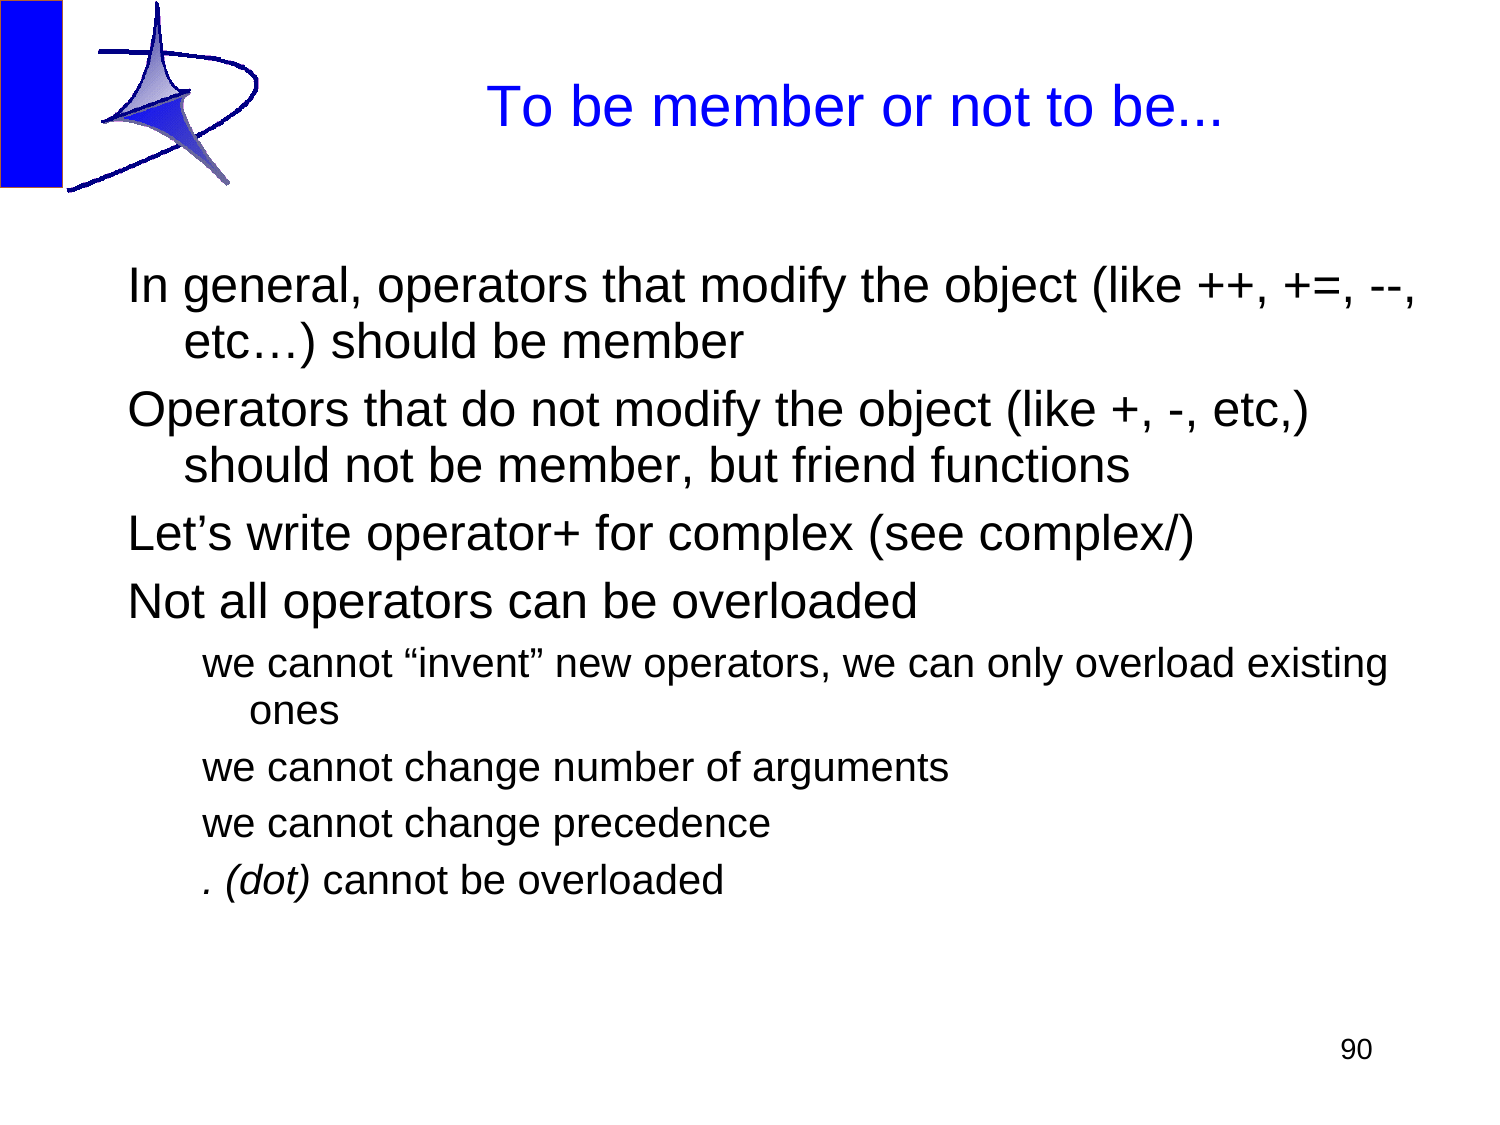

# To be member or not to be...
In general, operators that modify the object (like ++, +=, --, etc…) should be member
Operators that do not modify the object (like +, -, etc,) should not be member, but friend functions
Let’s write operator+ for complex (see complex/)
Not all operators can be overloaded
we cannot “invent” new operators, we can only overload existing ones
we cannot change number of arguments
we cannot change precedence
. (dot) cannot be overloaded
90